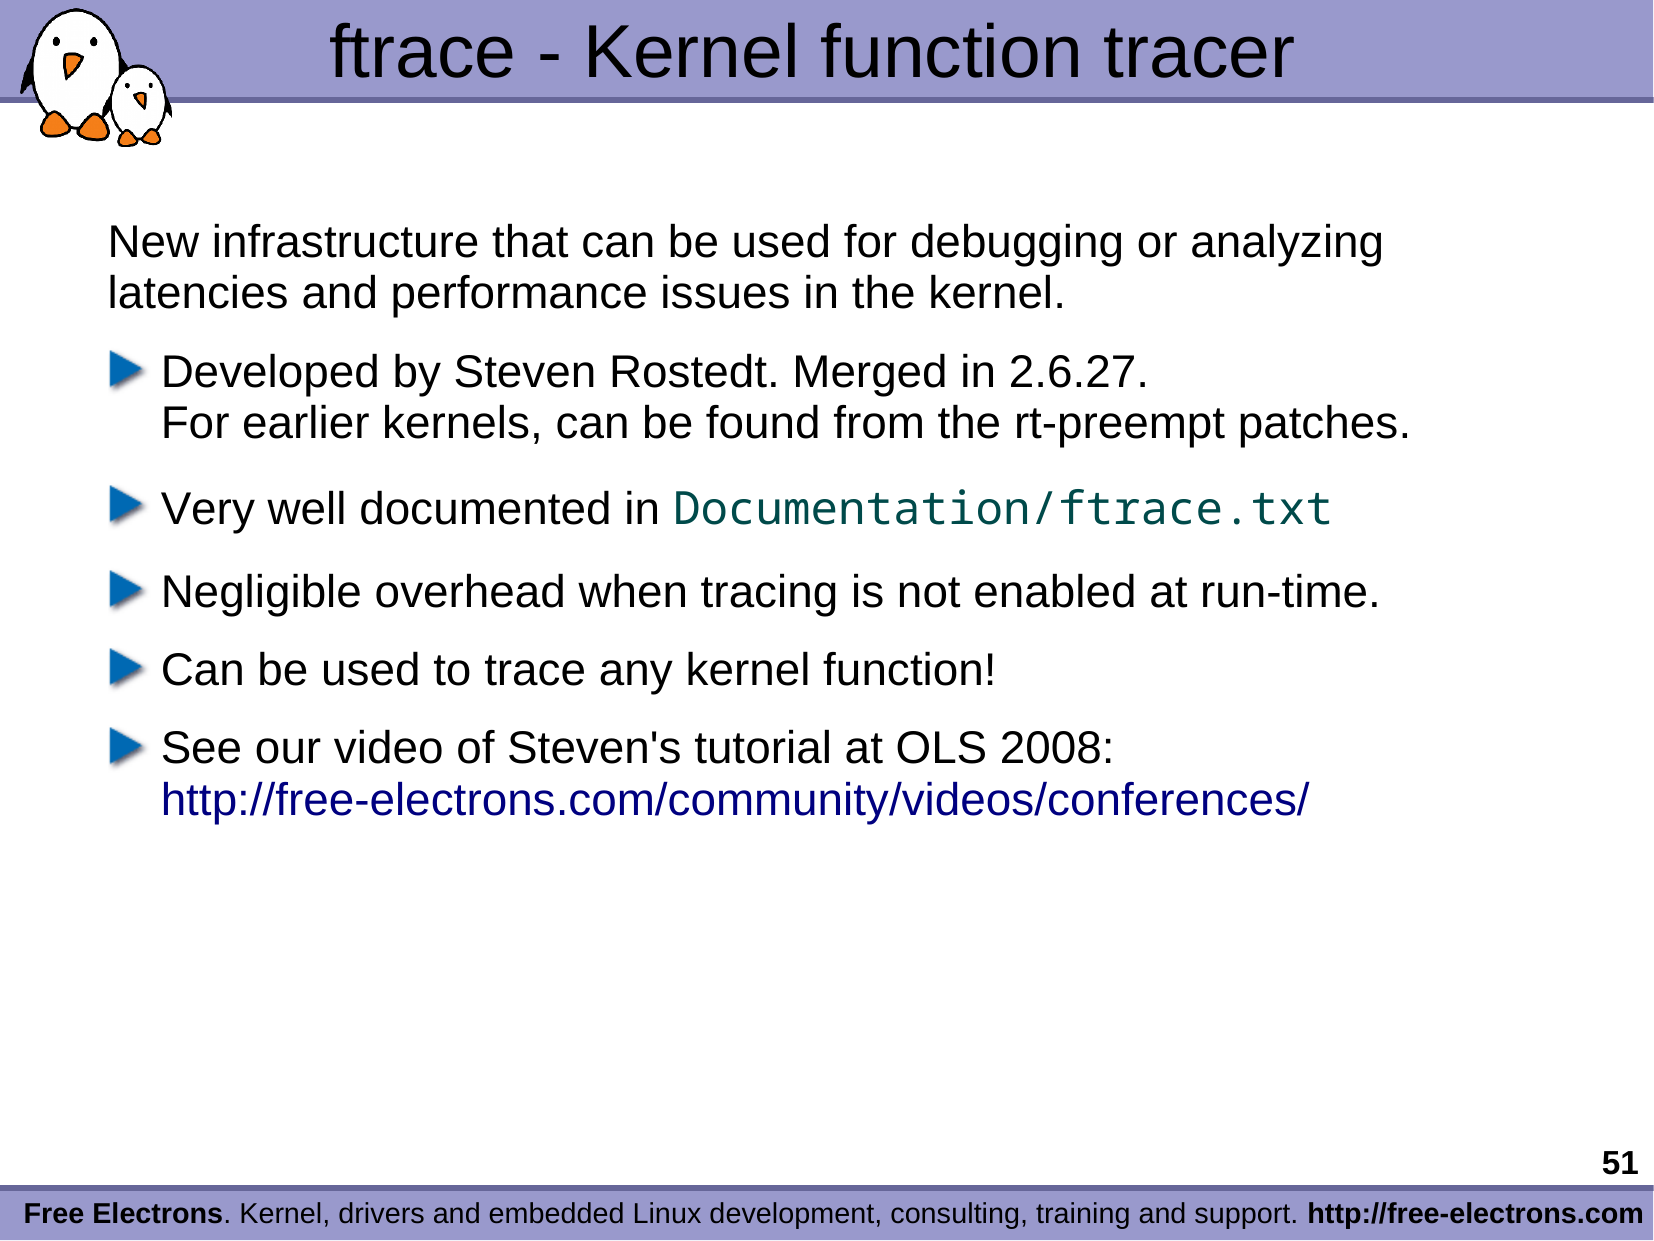

# ftrace - Kernel function tracer
New infrastructure that can be used for debugging or analyzing latencies and performance issues in the kernel.
Developed by Steven Rostedt. Merged in 2.6.27.
For earlier kernels, can be found from the rt-preempt patches.
Very well documented in Documentation/ftrace.txt
Negligible overhead when tracing is not enabled at run-time.
Can be used to trace any kernel function!
See our video of Steven's tutorial at OLS 2008:
http://free-electrons.com/community/videos/conferences/